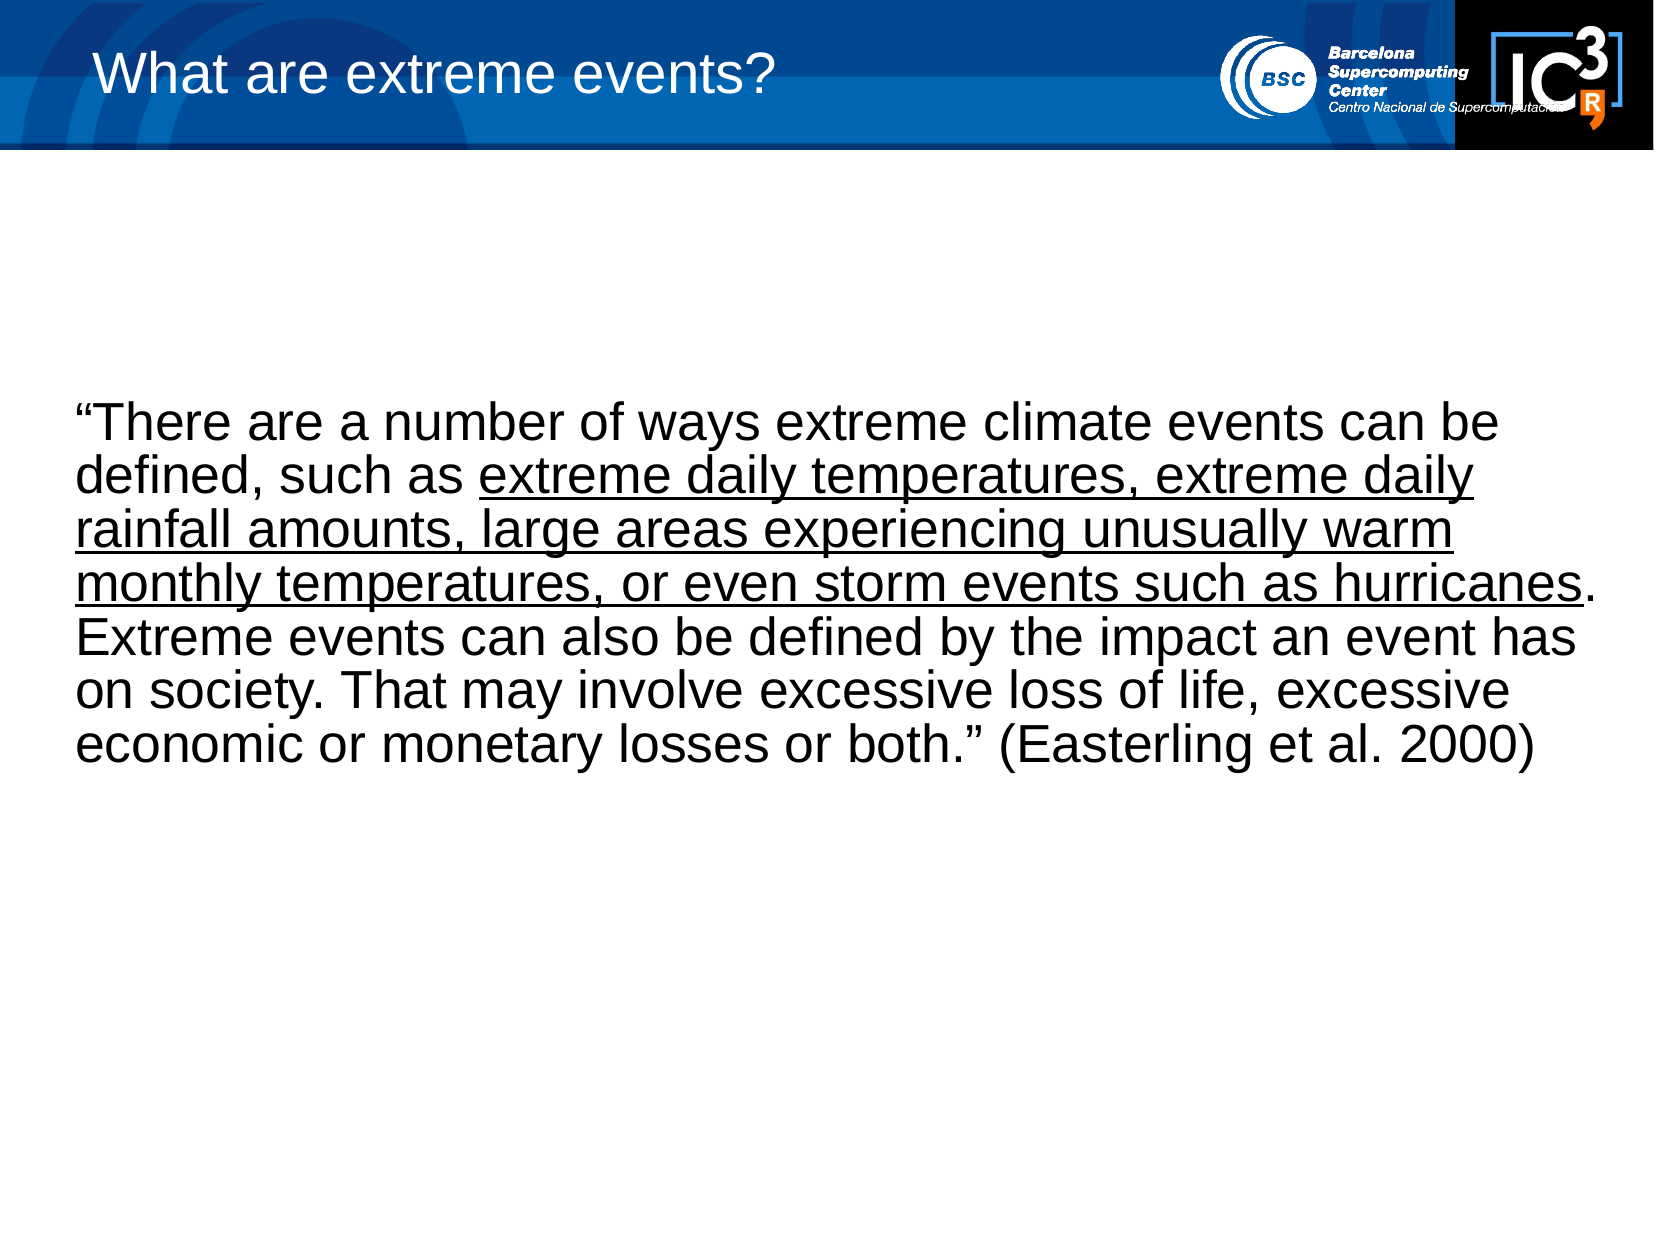

What are extreme events?
“There are a number of ways extreme climate events can be defined, such as extreme daily temperatures, extreme daily rainfall amounts, large areas experiencing unusually warm monthly temperatures, or even storm events such as hurricanes. Extreme events can also be defined by the impact an event has on society. That may involve excessive loss of life, excessive economic or monetary losses or both.” (Easterling et al. 2000)